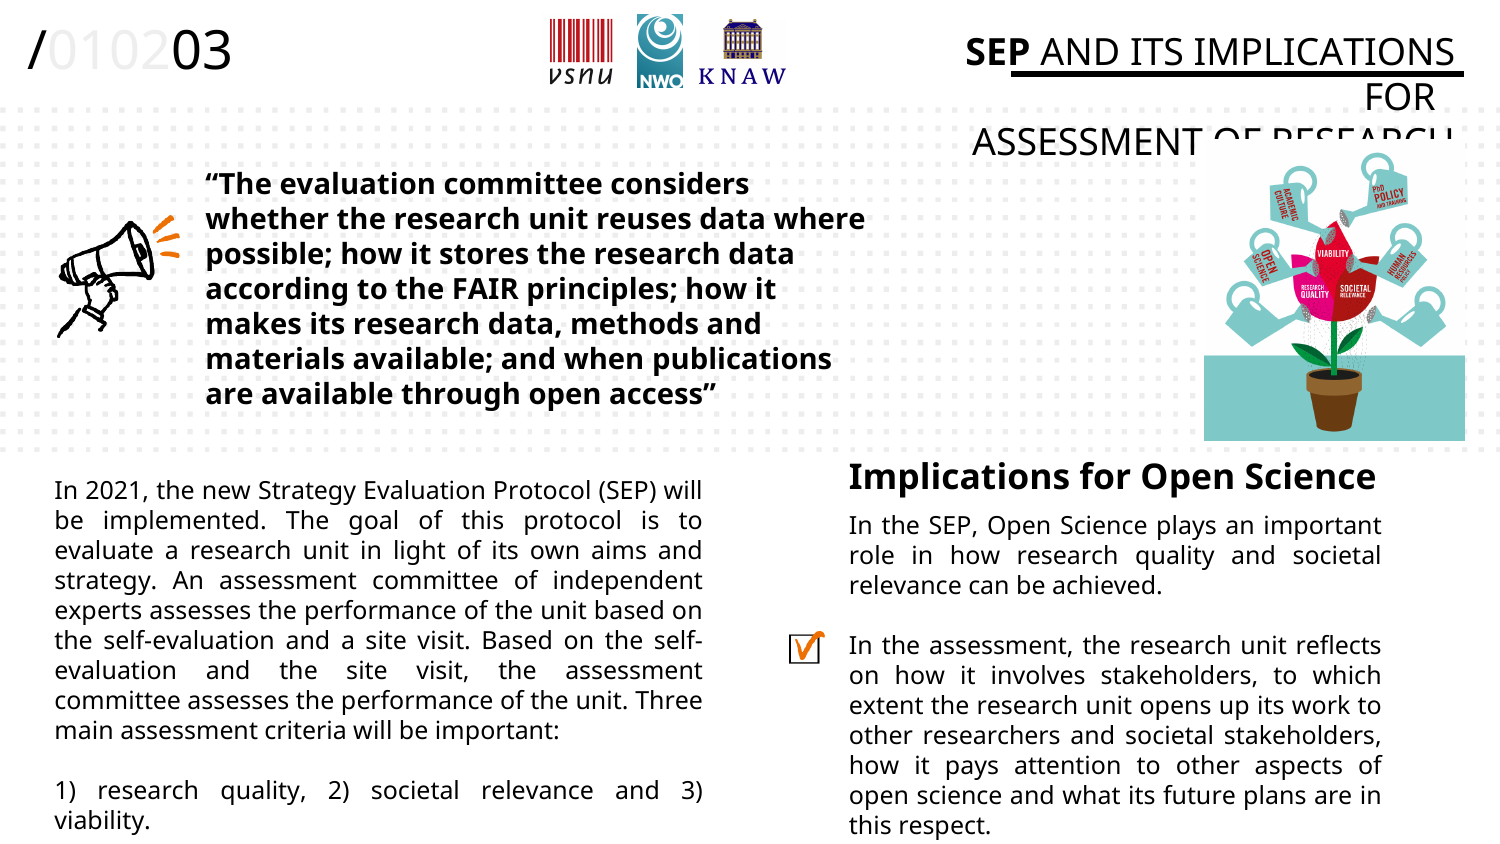

/010203
SEP AND ITS IMPLICATIONS FOR
 ASSESSMENT OF RESEARCH
“The evaluation committee considers whether the research unit reuses data where possible; how it stores the research data according to the FAIR principles; how it makes its research data, methods and materials available; and when publications are available through open access”
Implications for Open Science
In 2021, the new Strategy Evaluation Protocol (SEP) will be implemented. The goal of this protocol is to evaluate a research unit in light of its own aims and strategy. An assessment committee of independent experts assesses the performance of the unit based on the self-evaluation and a site visit. Based on the self-evaluation and the site visit, the assessment committee assesses the performance of the unit. Three main assessment criteria will be important:
1) research quality, 2) societal relevance and 3) viability.
In the SEP, Open Science plays an important role in how research quality and societal relevance can be achieved.
In the assessment, the research unit reflects on how it involves stakeholders, to which extent the research unit opens up its work to other researchers and societal stakeholders, how it pays attention to other aspects of open science and what its future plans are in this respect.